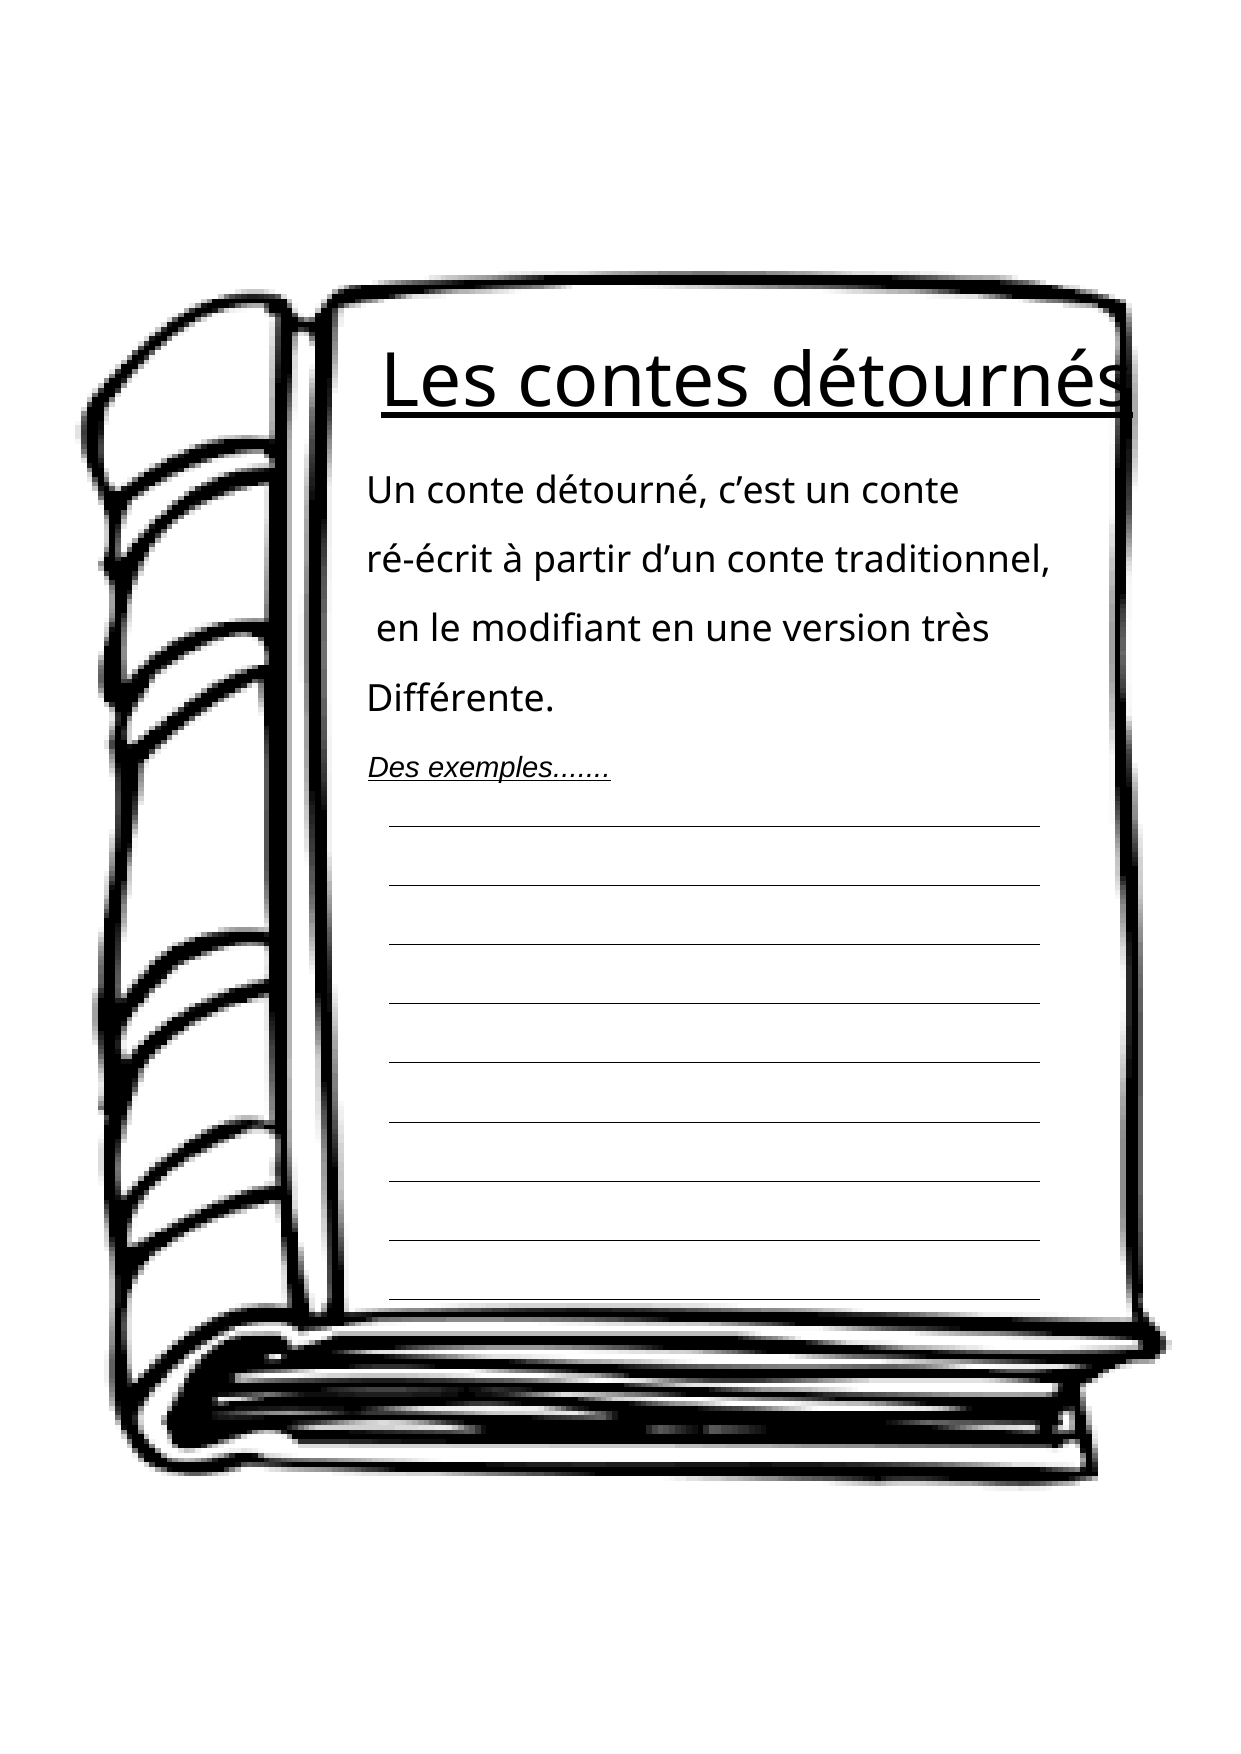

Les contes détournés
Un conte détourné, c’est un conte
ré-écrit à partir d’un conte traditionnel,
 en le modifiant en une version très
Différente.
Des exemples.......